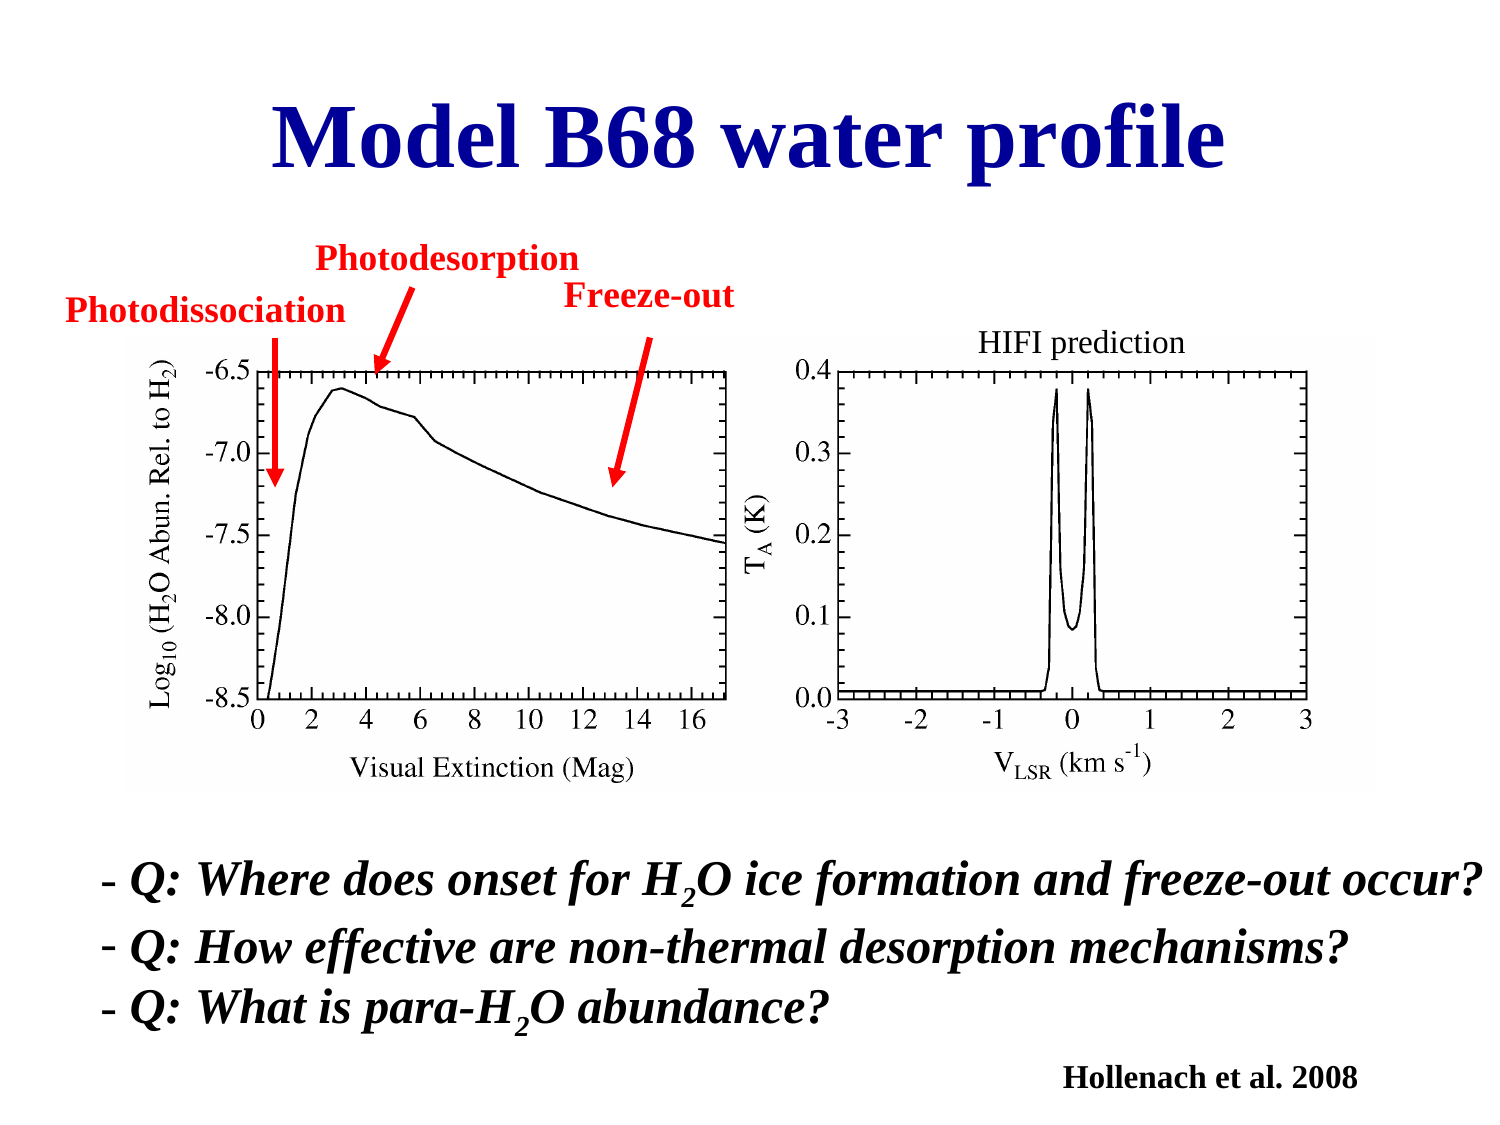

# Model B68 water profile
Photodesorption
Freeze-out
Photodissociation
HIFI prediction
 Q: Where does onset for H2O ice formation and freeze-out occur?
 Q: How effective are non-thermal desorption mechanisms?
 Q: What is para-H2O abundance?
Hollenach et al. 2008